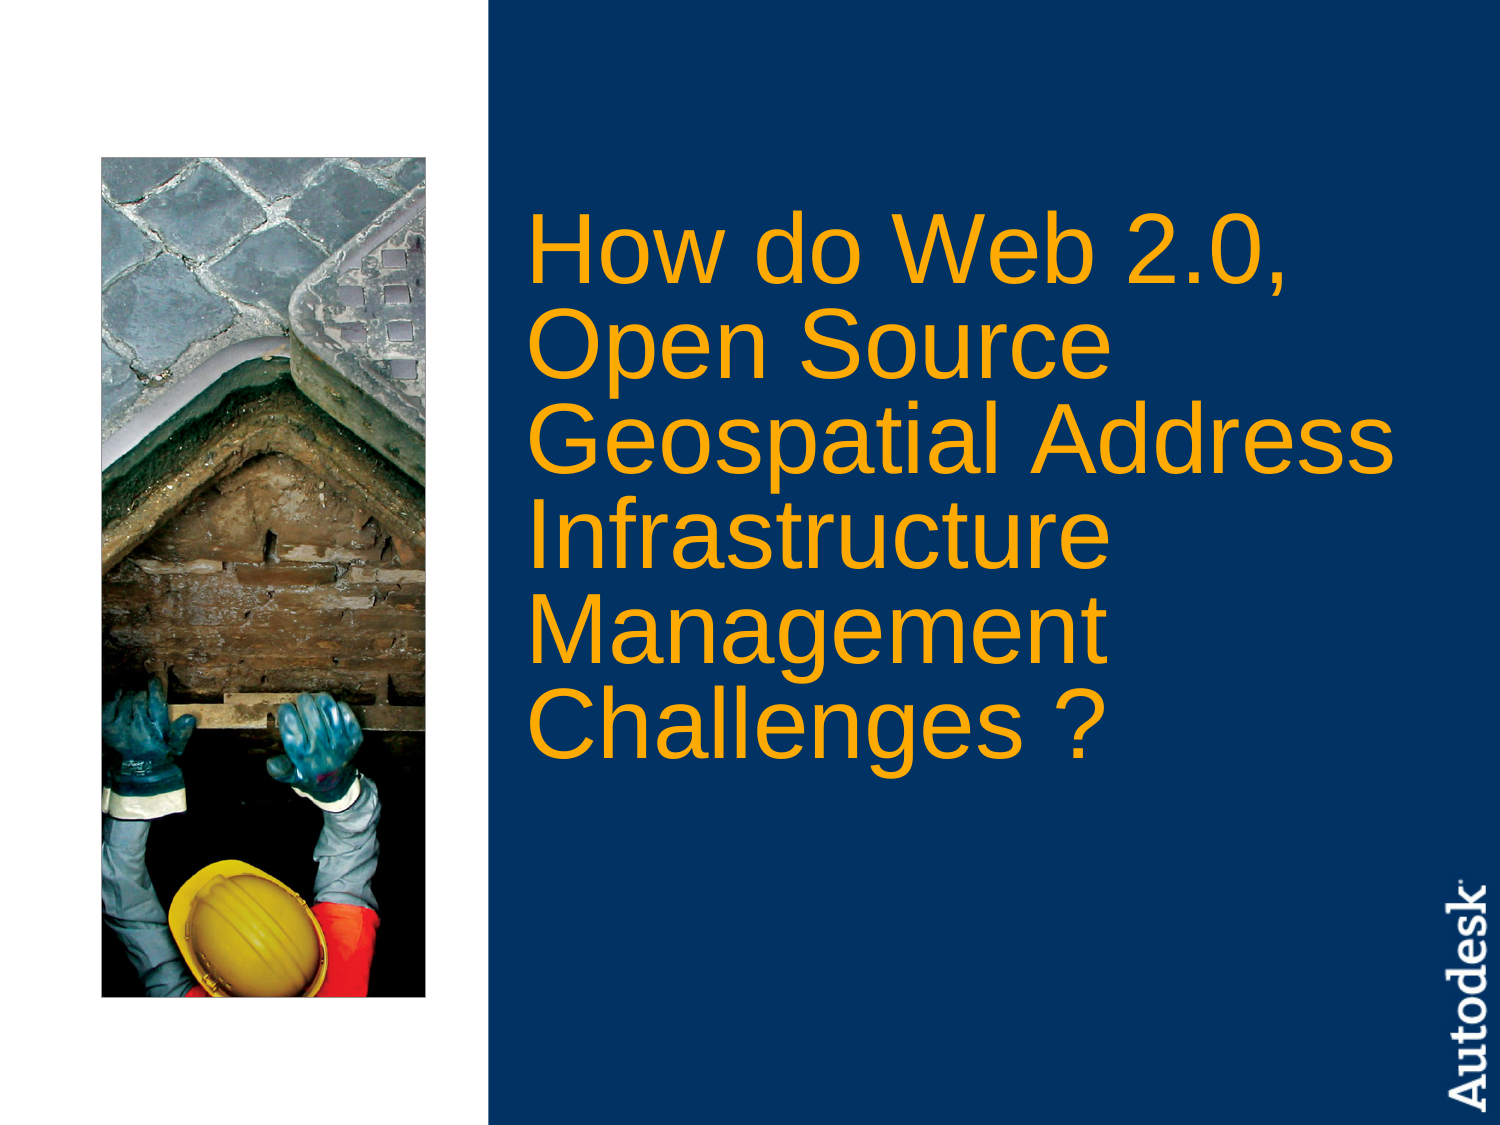

How do Web 2.0, Open Source Geospatial Address Infrastructure Management Challenges ?